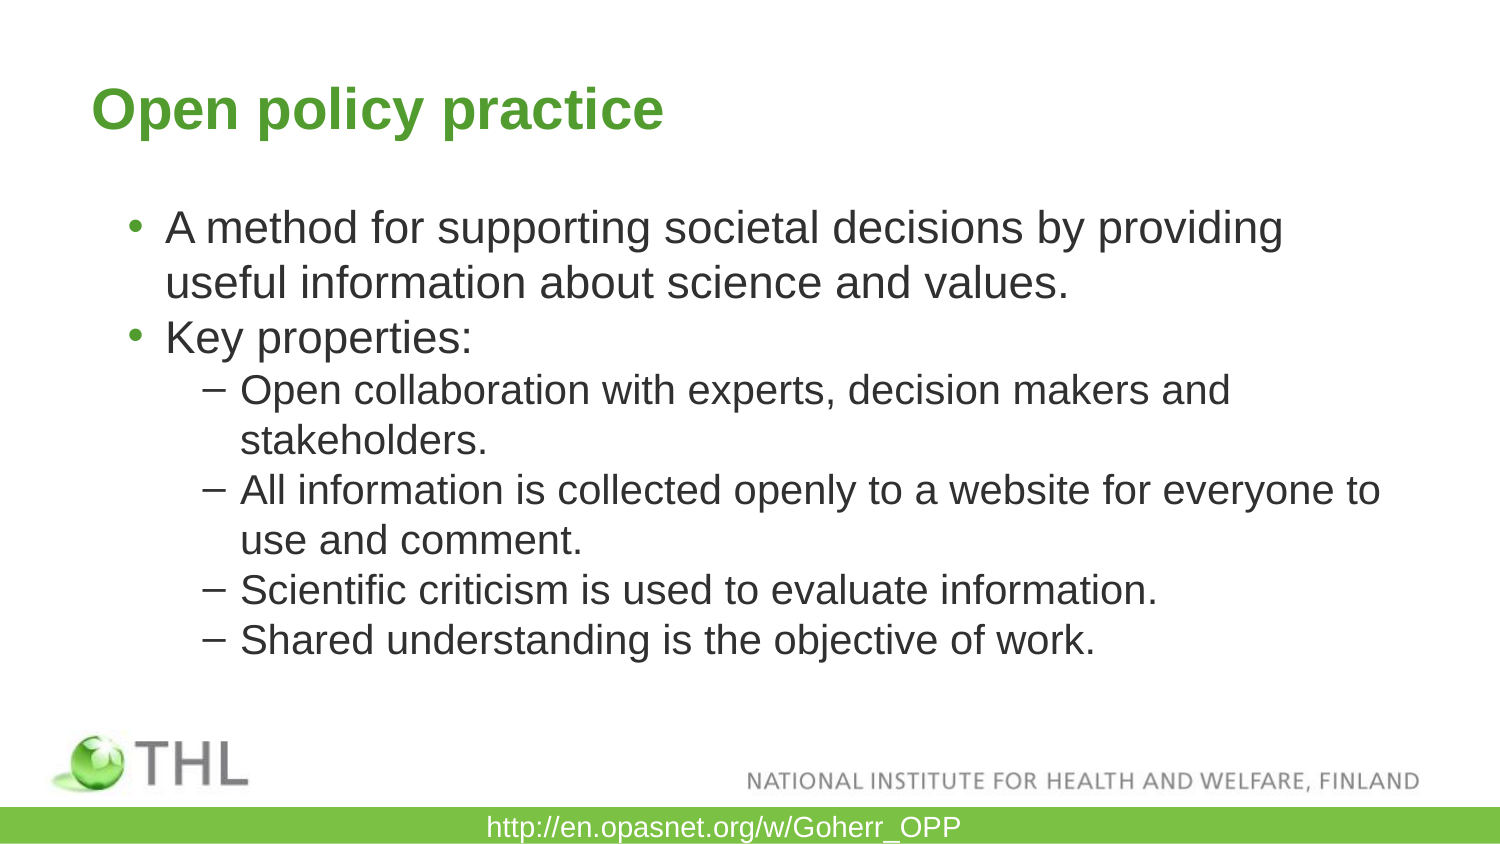

# Open policy practice
A method for supporting societal decisions by providing useful information about science and values.
Key properties:
Open collaboration with experts, decision makers and stakeholders.
All information is collected openly to a website for everyone to use and comment.
Scientific criticism is used to evaluate information.
Shared understanding is the objective of work.